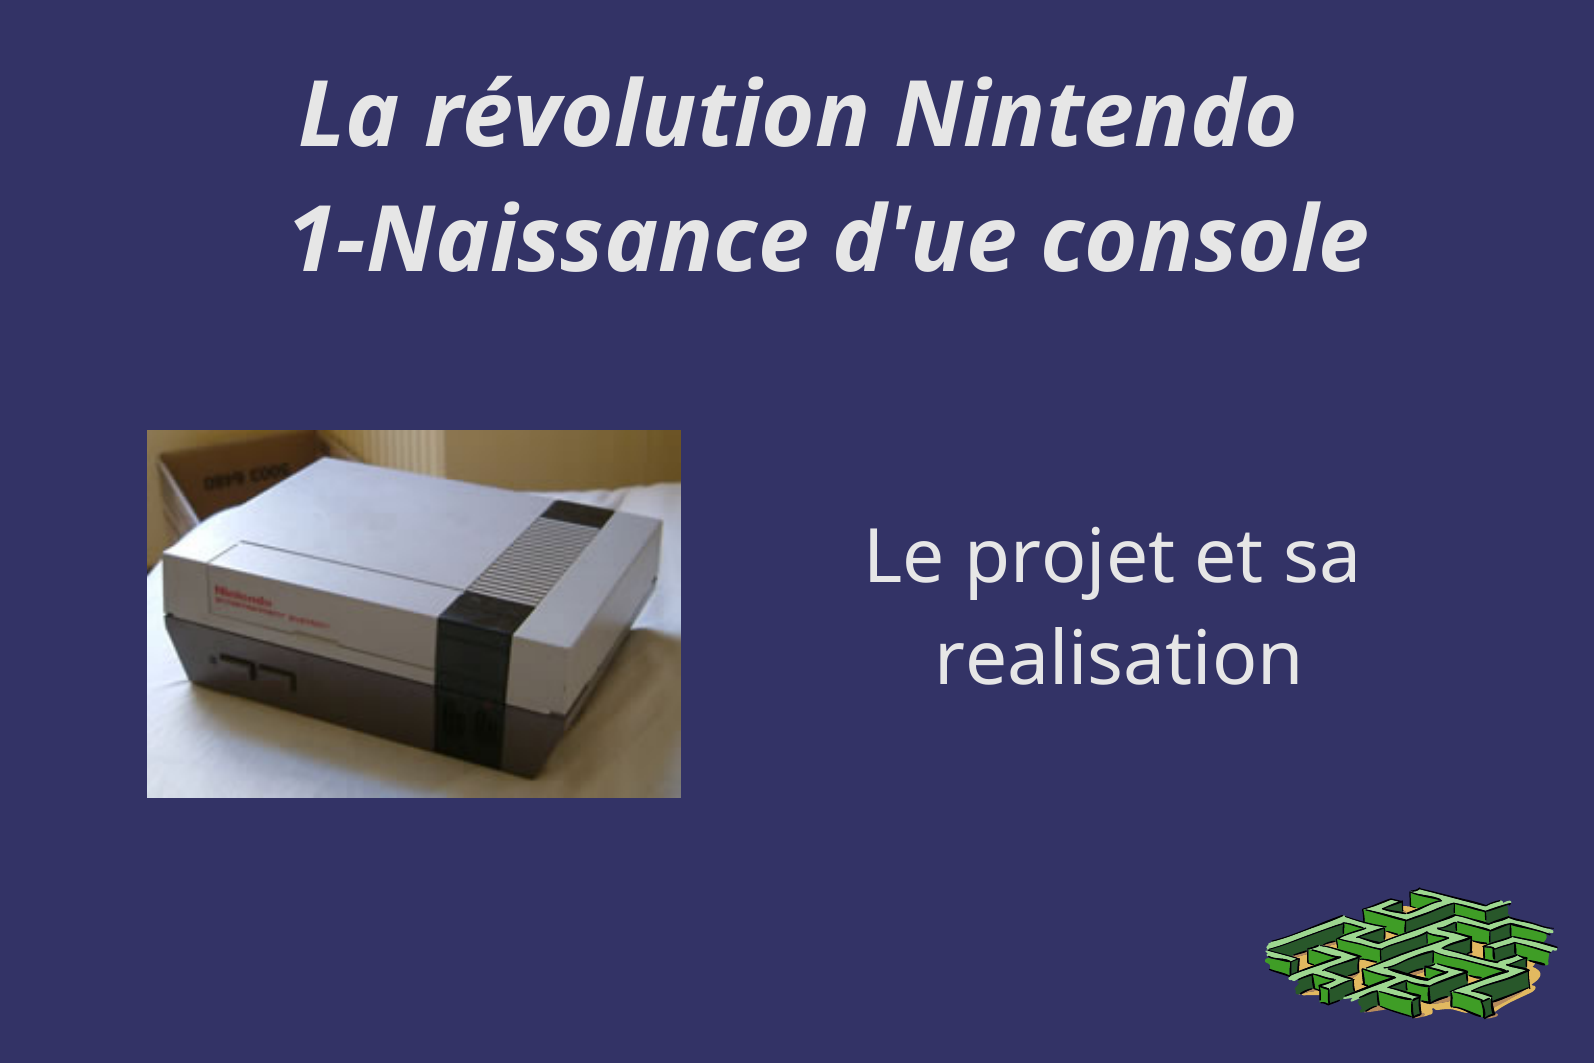

# La révolution Nintendo 1-Naissance d'ue console
Le projet et sa realisation